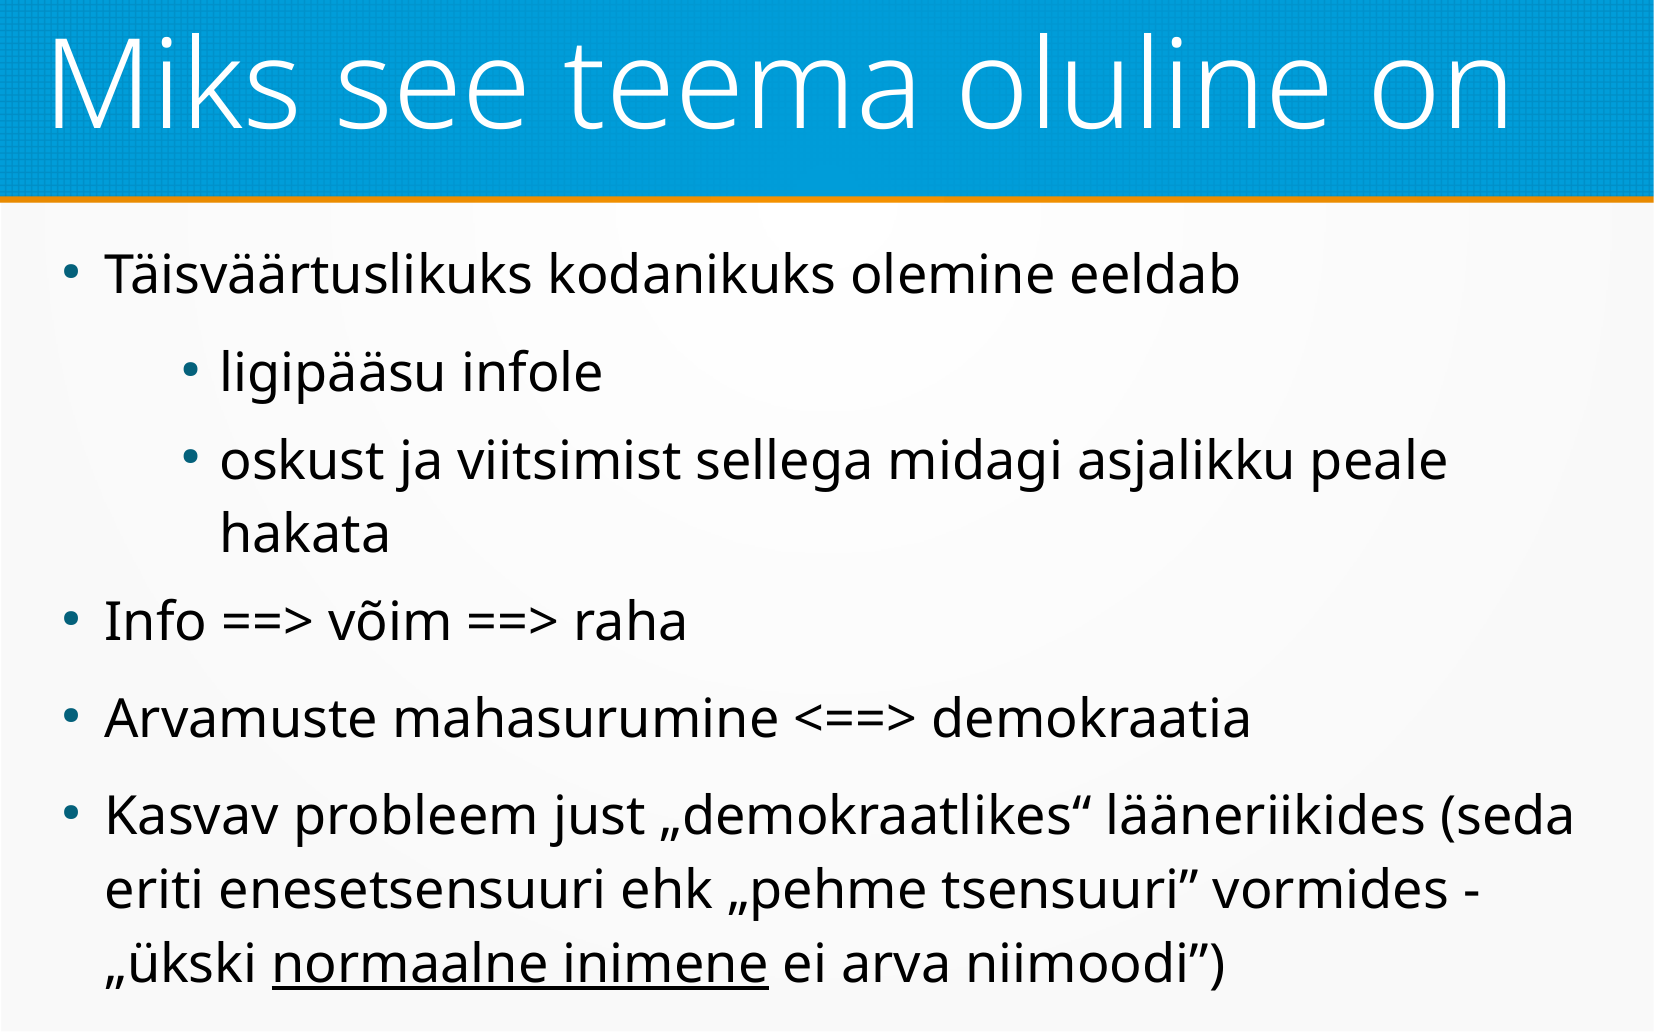

# Miks see teema oluline on
Täisväärtuslikuks kodanikuks olemine eeldab
ligipääsu infole
oskust ja viitsimist sellega midagi asjalikku peale hakata
Info ==> võim ==> raha
Arvamuste mahasurumine <==> demokraatia
Kasvav probleem just „demokraatlikes“ lääneriikides (seda eriti enesetsensuuri ehk „pehme tsensuuri” vormides - „ükski normaalne inimene ei arva niimoodi”)